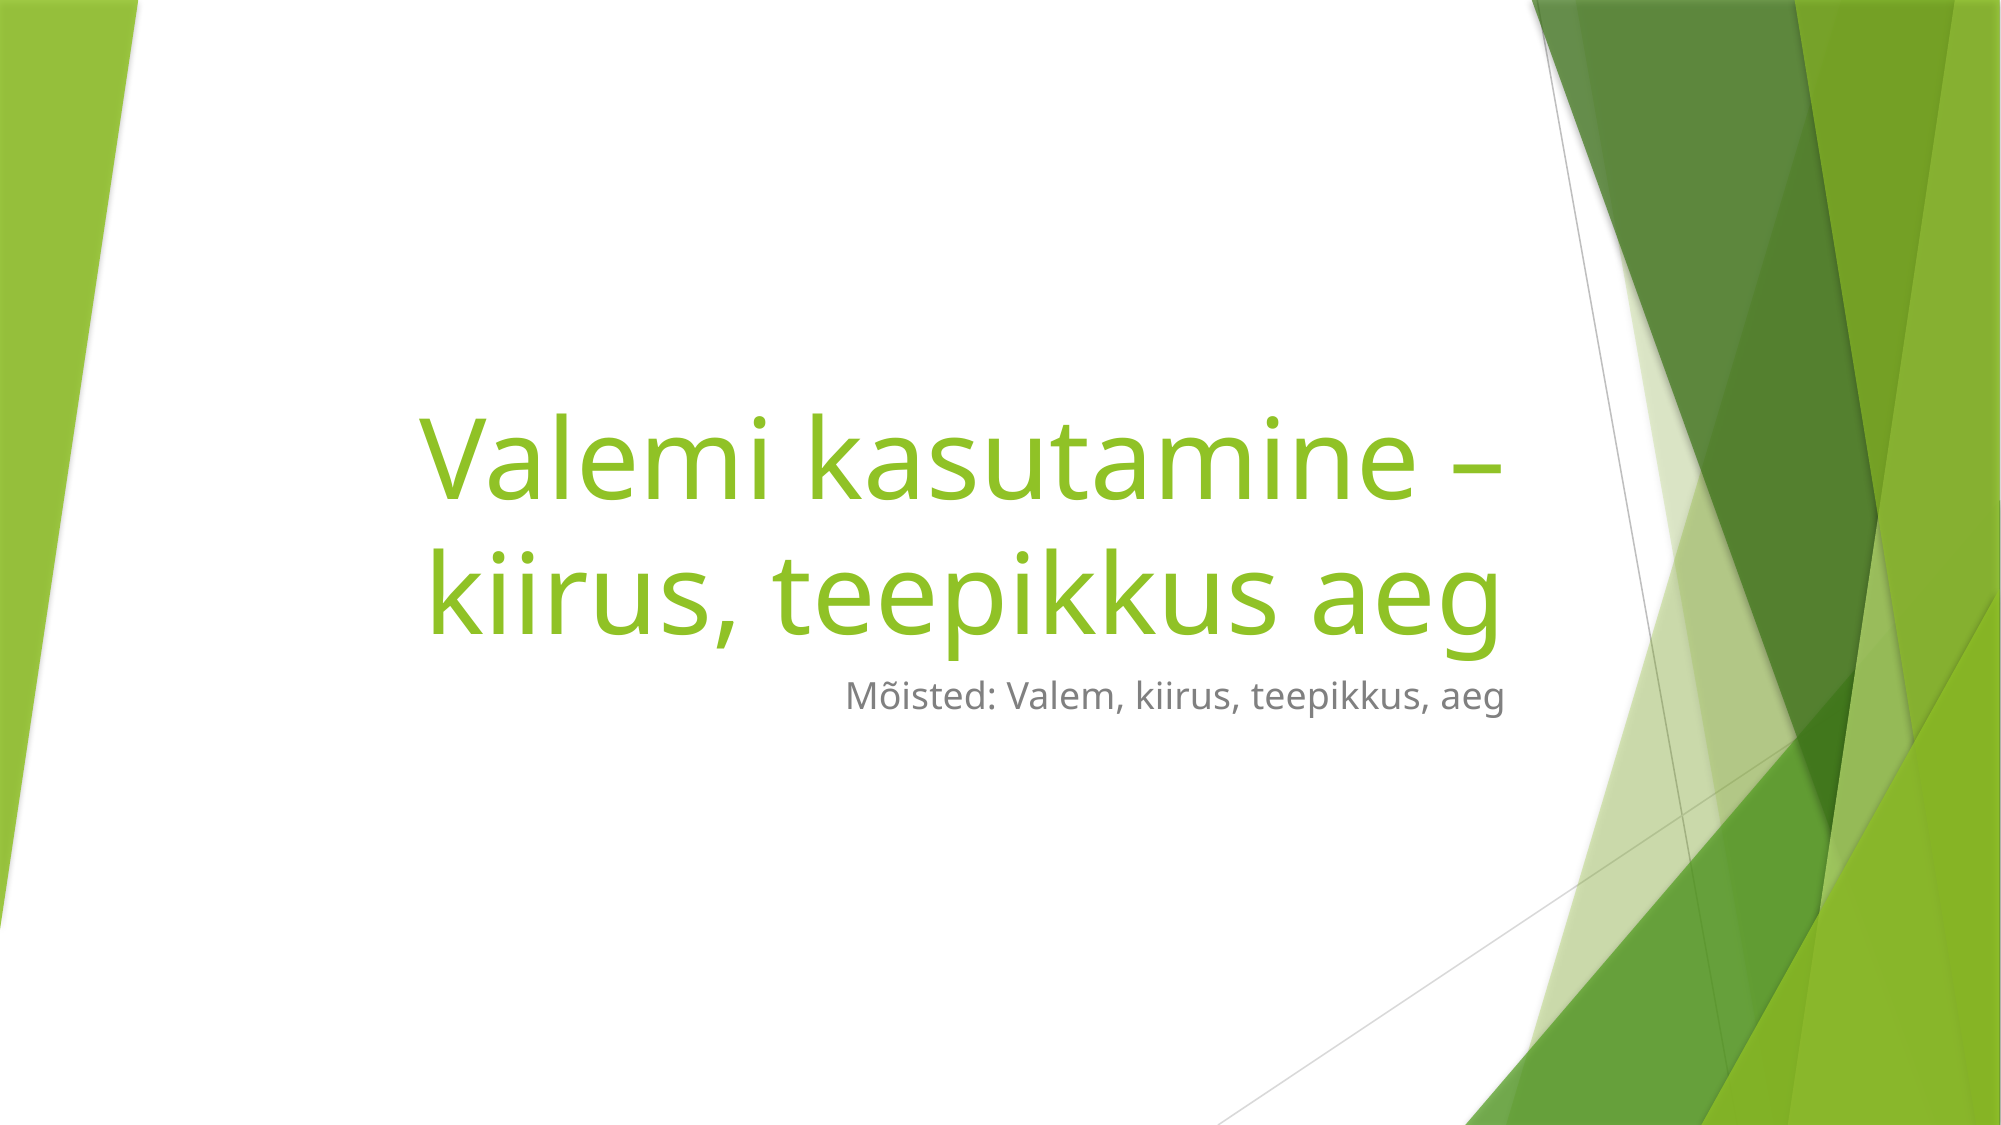

# Valemi kasutamine – kiirus, teepikkus aeg
Mõisted: Valem, kiirus, teepikkus, aeg